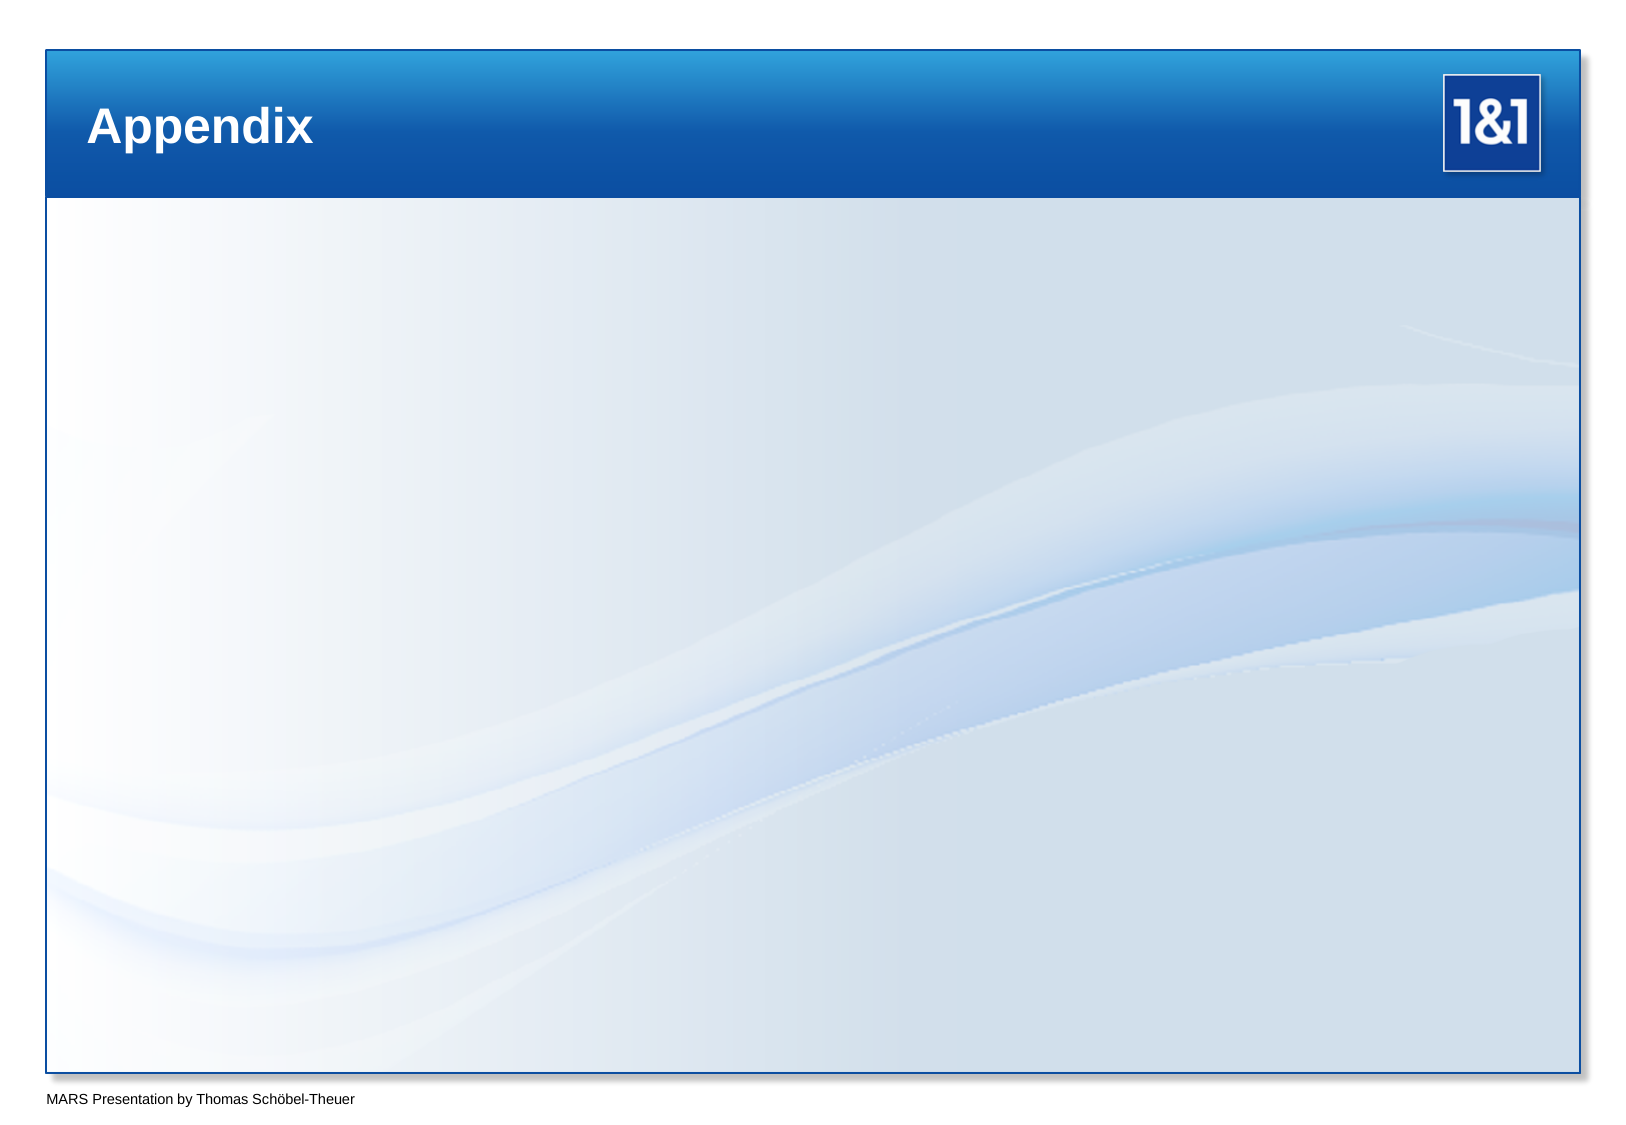

# Appendix
MARS Presentation by Thomas Schöbel-Theuer